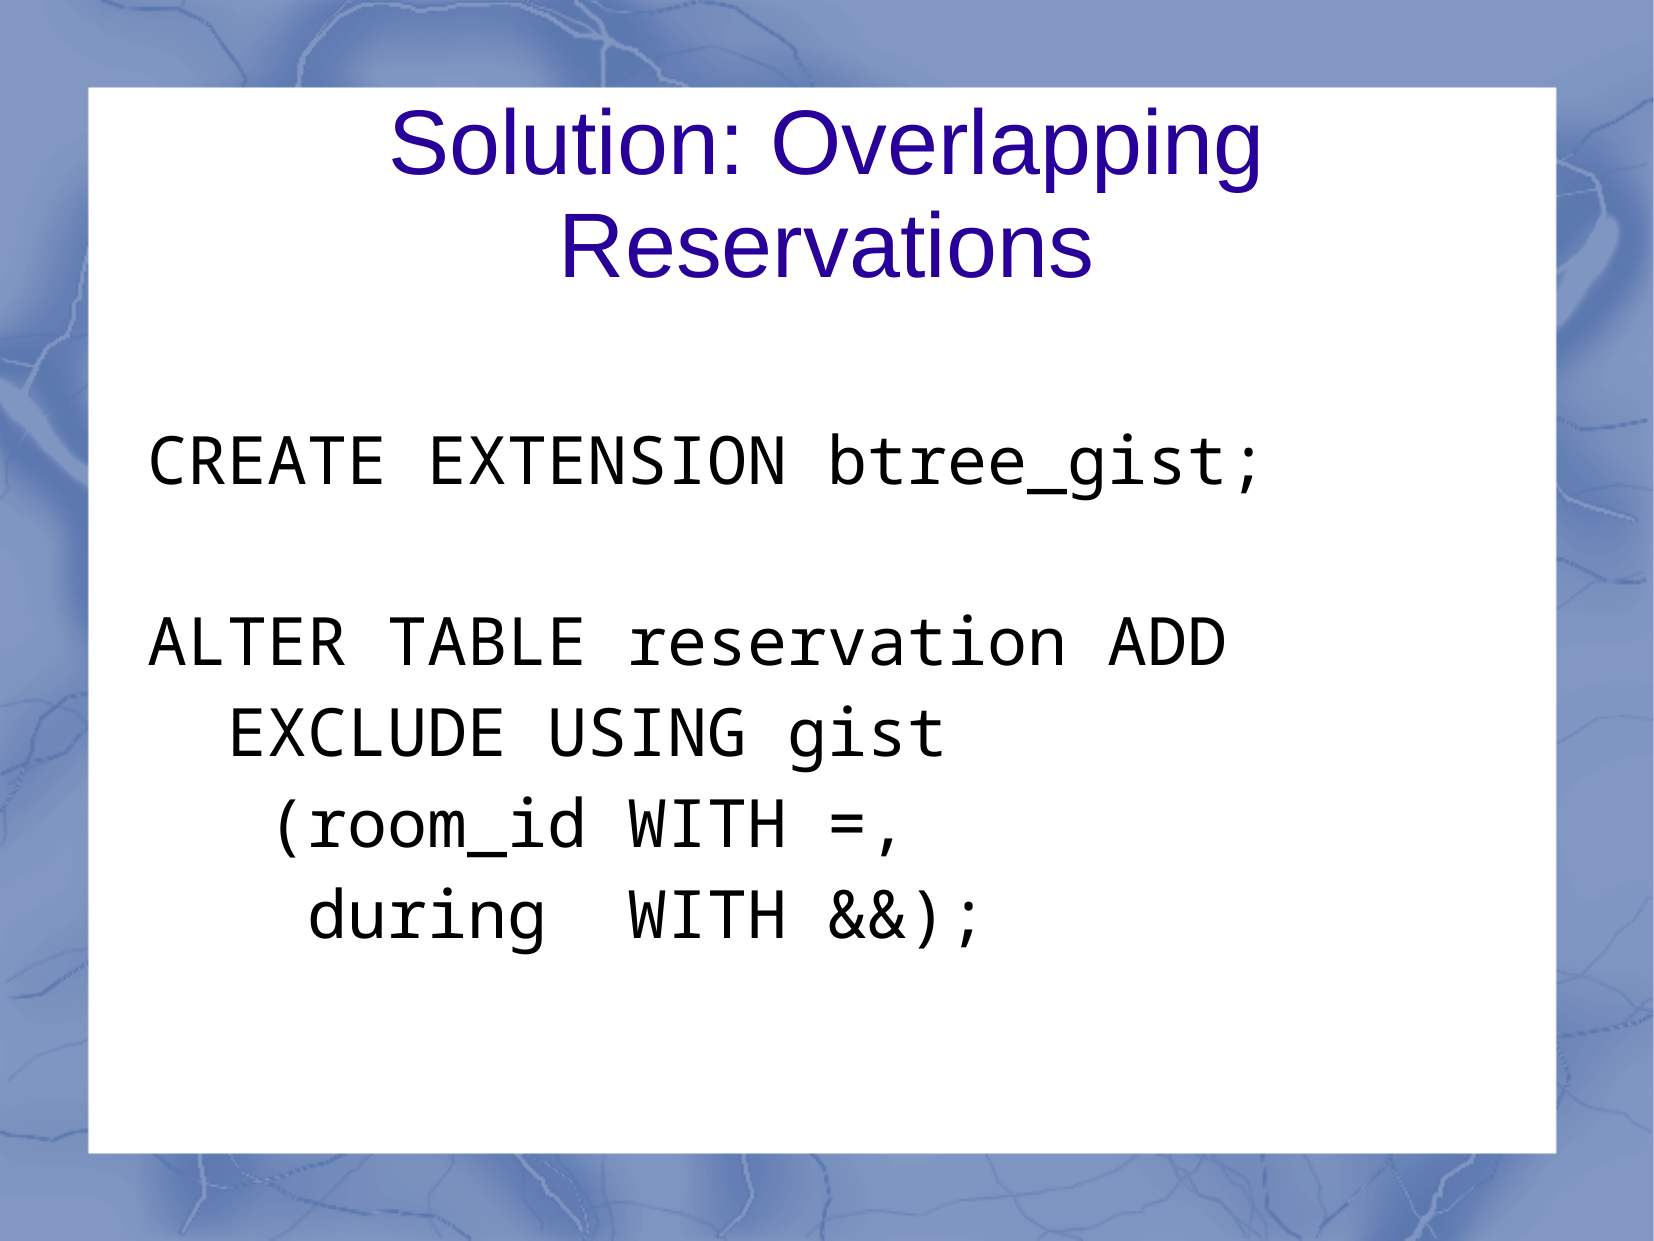

# Solution: Overlapping Reservations
CREATE EXTENSION btree_gist;
ALTER TABLE reservation ADD
 EXCLUDE USING gist
 (room_id WITH =,
 during WITH &&);